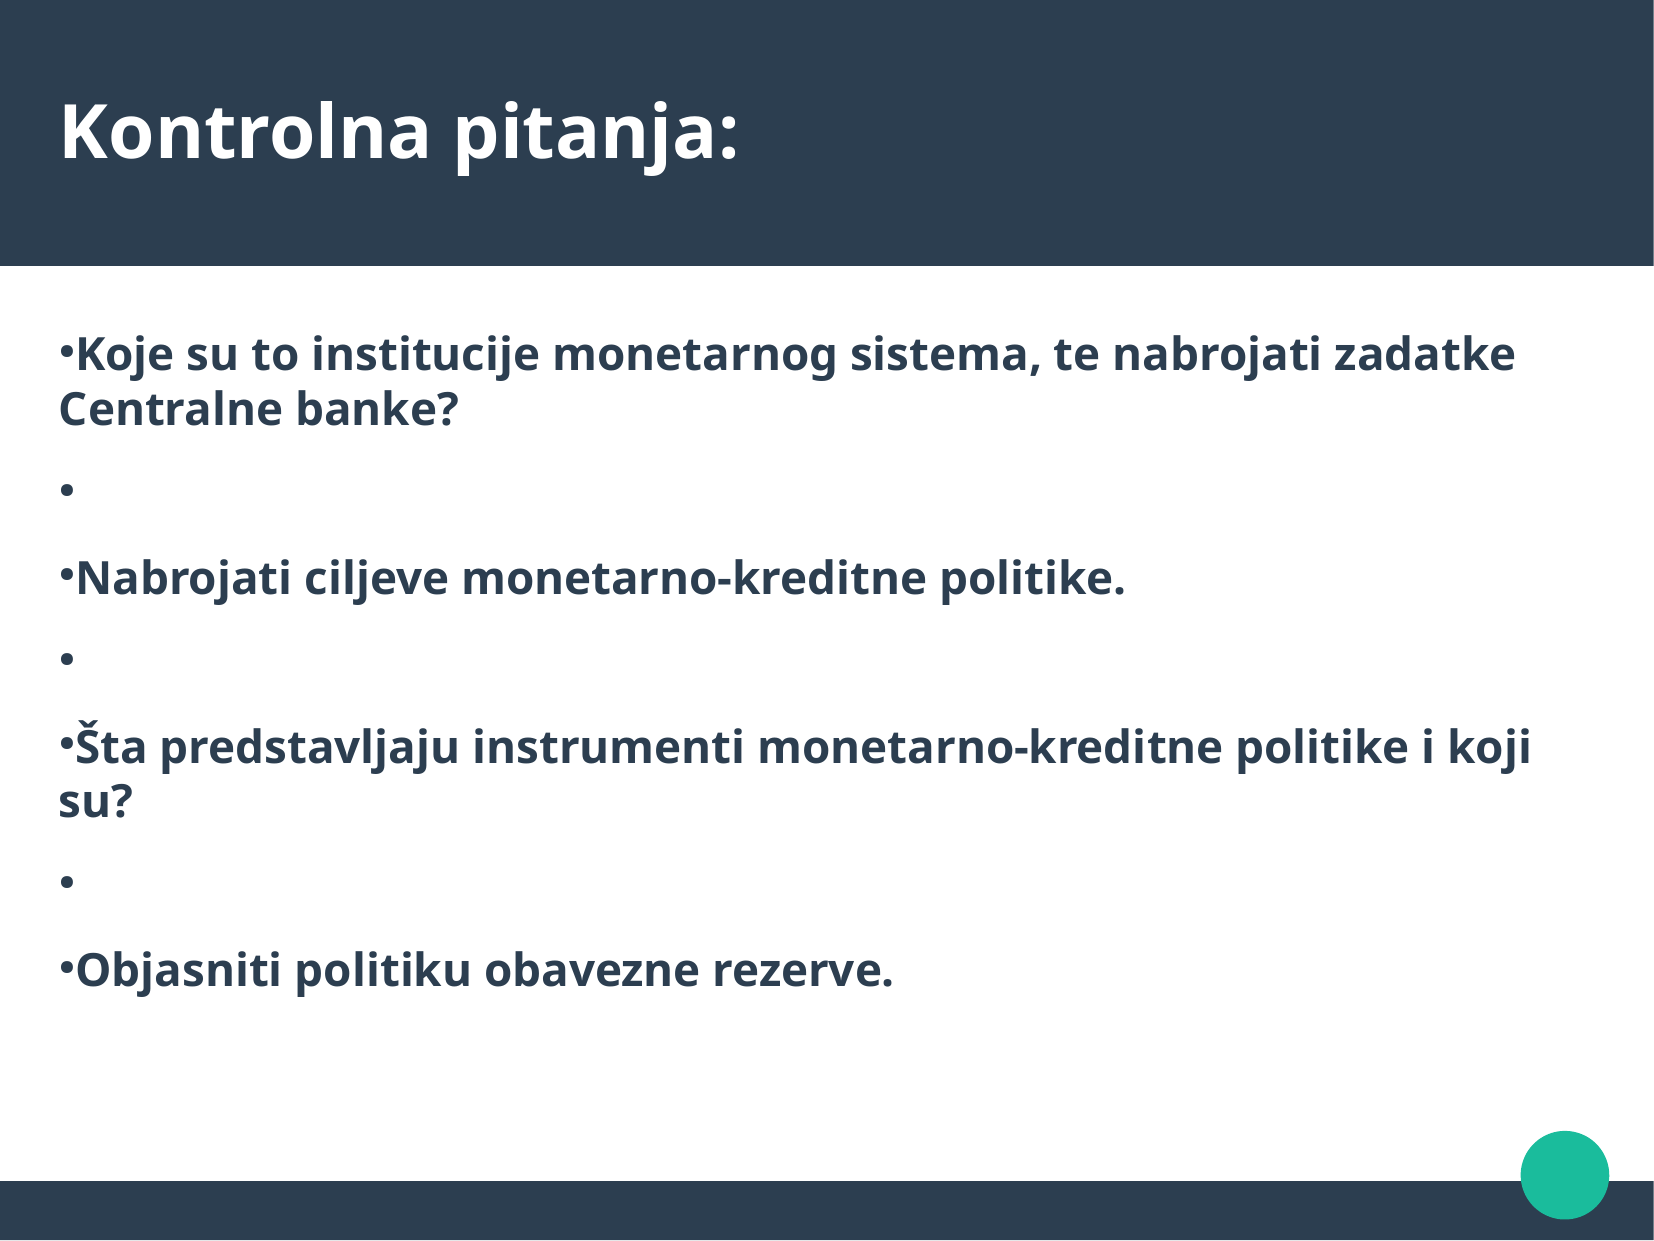

# Kontrolna pitanja:
Koje su to institucije monetarnog sistema, te nabrojati zadatke Centralne banke?
Nabrojati ciljeve monetarno-kreditne politike.
Šta predstavljaju instrumenti monetarno-kreditne politike i koji su?
Objasniti politiku obavezne rezerve.